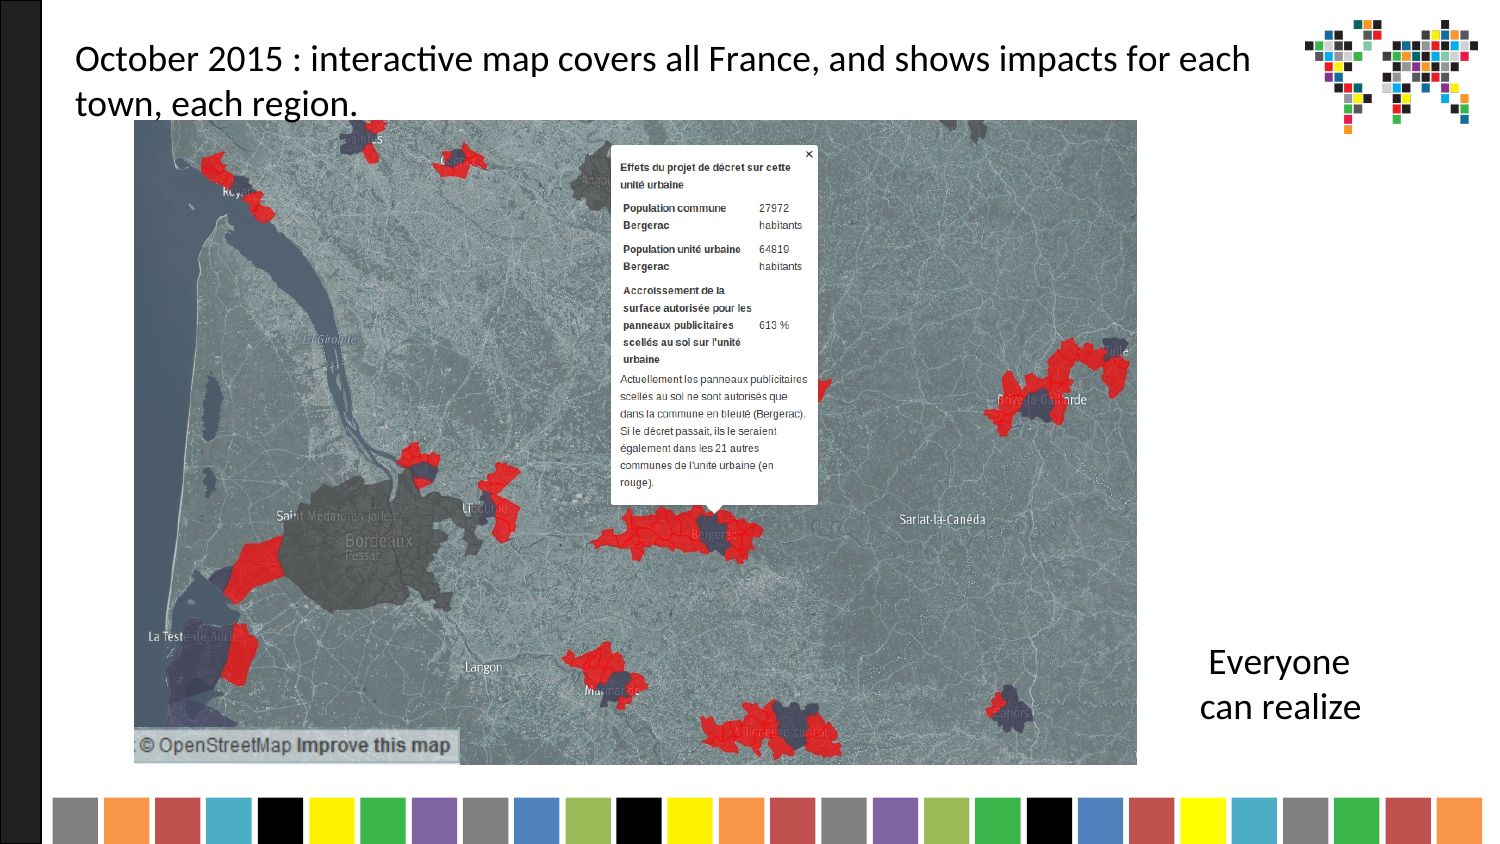

October 2015 : interactive map covers all France, and shows impacts for each town, each region.
 Everyone can realize